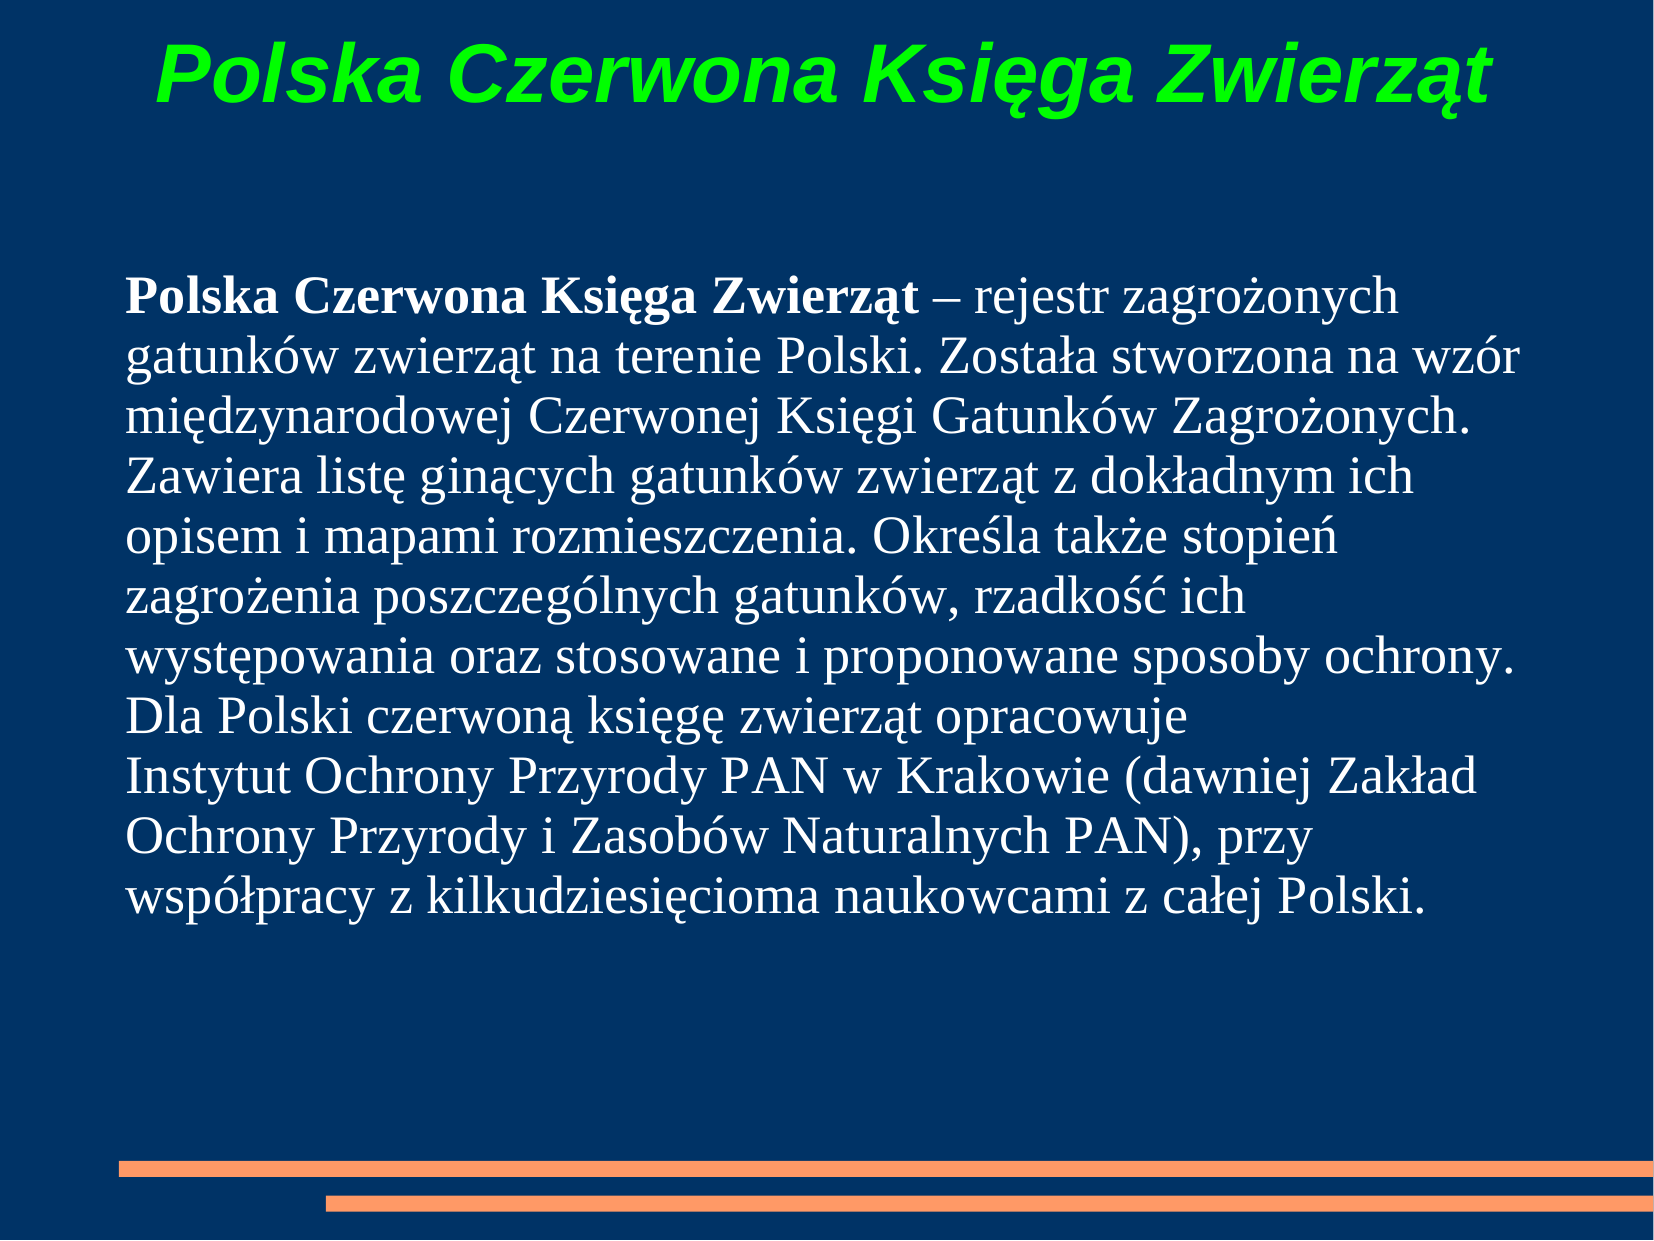

# Polska Czerwona Księga Zwierząt
Polska Czerwona Księga Zwierząt – rejestr zagrożonych gatunków zwierząt na terenie Polski. Została stworzona na wzór międzynarodowej Czerwonej Księgi Gatunków Zagrożonych. Zawiera listę ginących gatunków zwierząt z dokładnym ich opisem i mapami rozmieszczenia. Określa także stopień zagrożenia poszczególnych gatunków, rzadkość ich występowania oraz stosowane i proponowane sposoby ochrony.
Dla Polski czerwoną księgę zwierząt opracowuje Instytut Ochrony Przyrody PAN w Krakowie (dawniej Zakład Ochrony Przyrody i Zasobów Naturalnych PAN), przy współpracy z kilkudziesięcioma naukowcami z całej Polski.